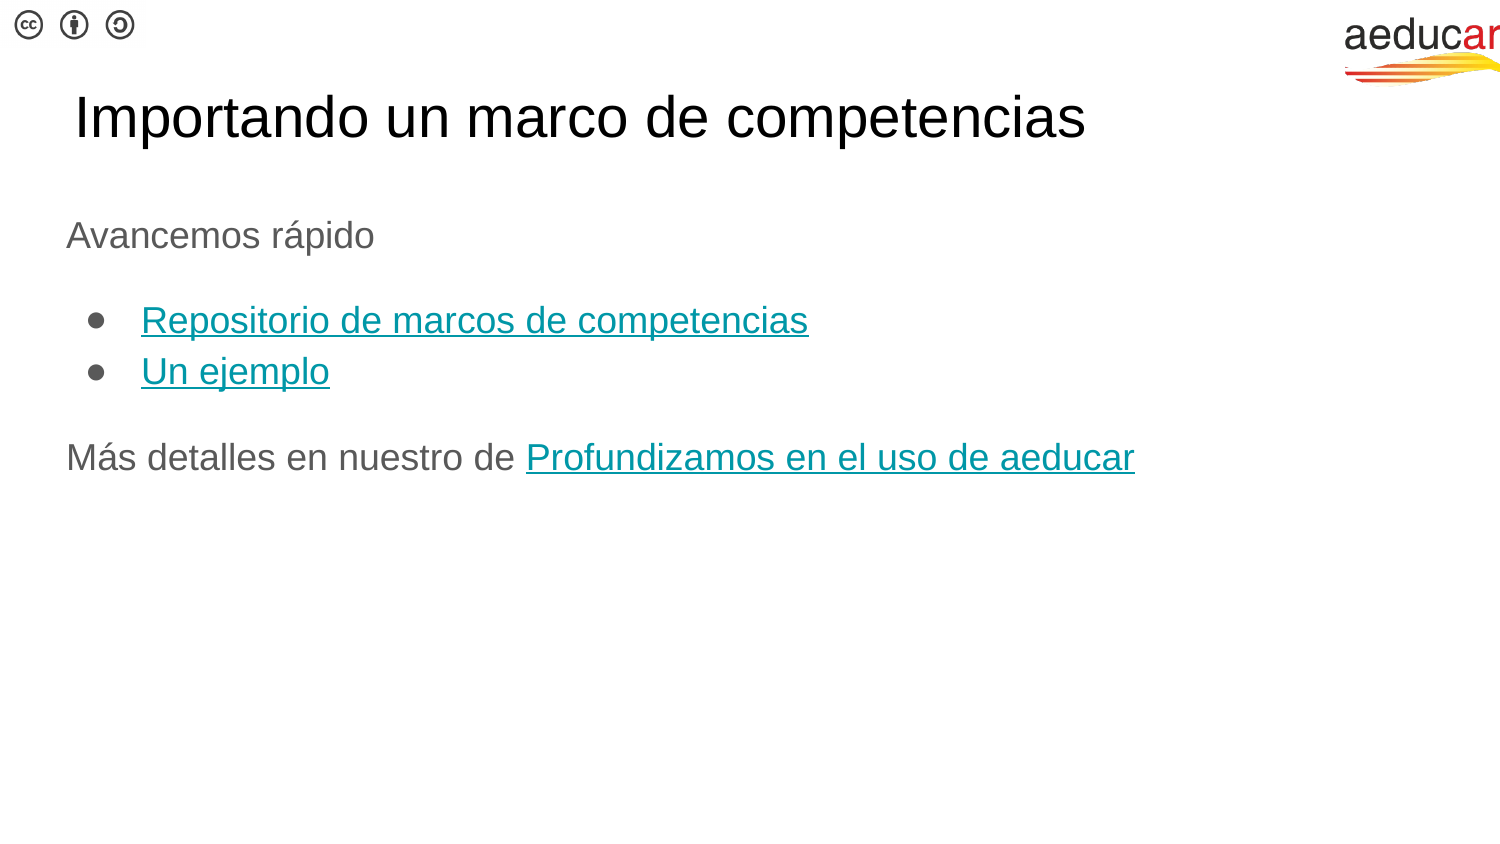

# Importando un marco de competencias
Avancemos rápido
Repositorio de marcos de competencias
Un ejemplo
Más detalles en nuestro de Profundizamos en el uso de aeducar